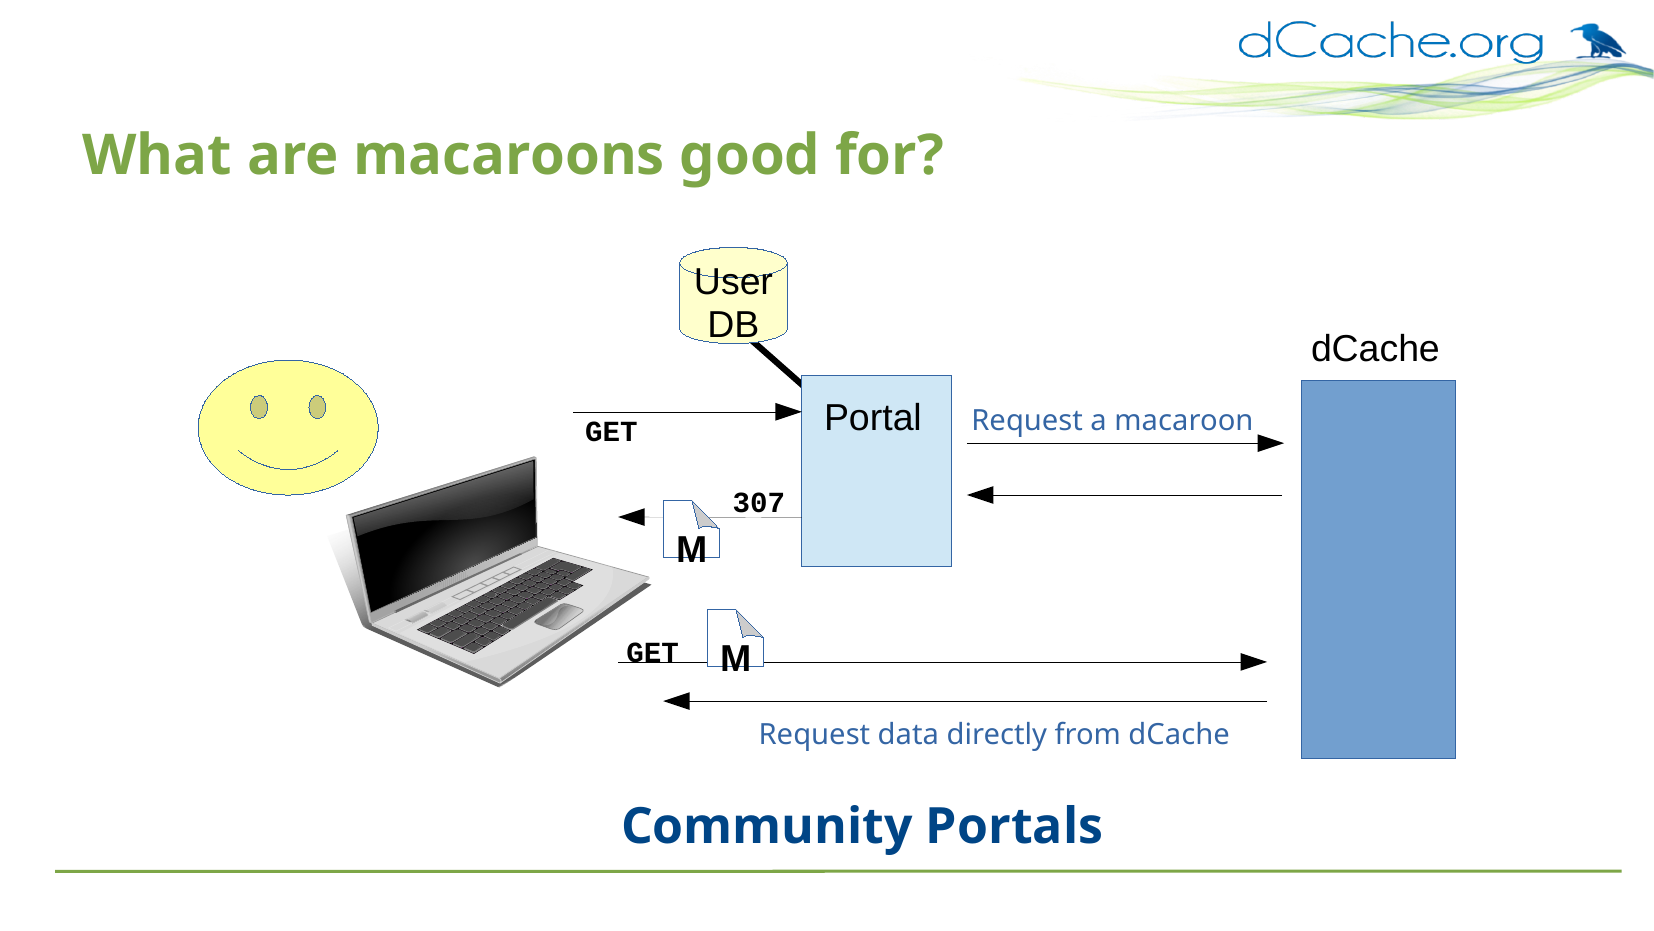

# What are macaroons good for?
User
DB
dCache
Portal
Request a macaroon
GET
307
M
M
GET
Request data directly from dCache
Community Portals